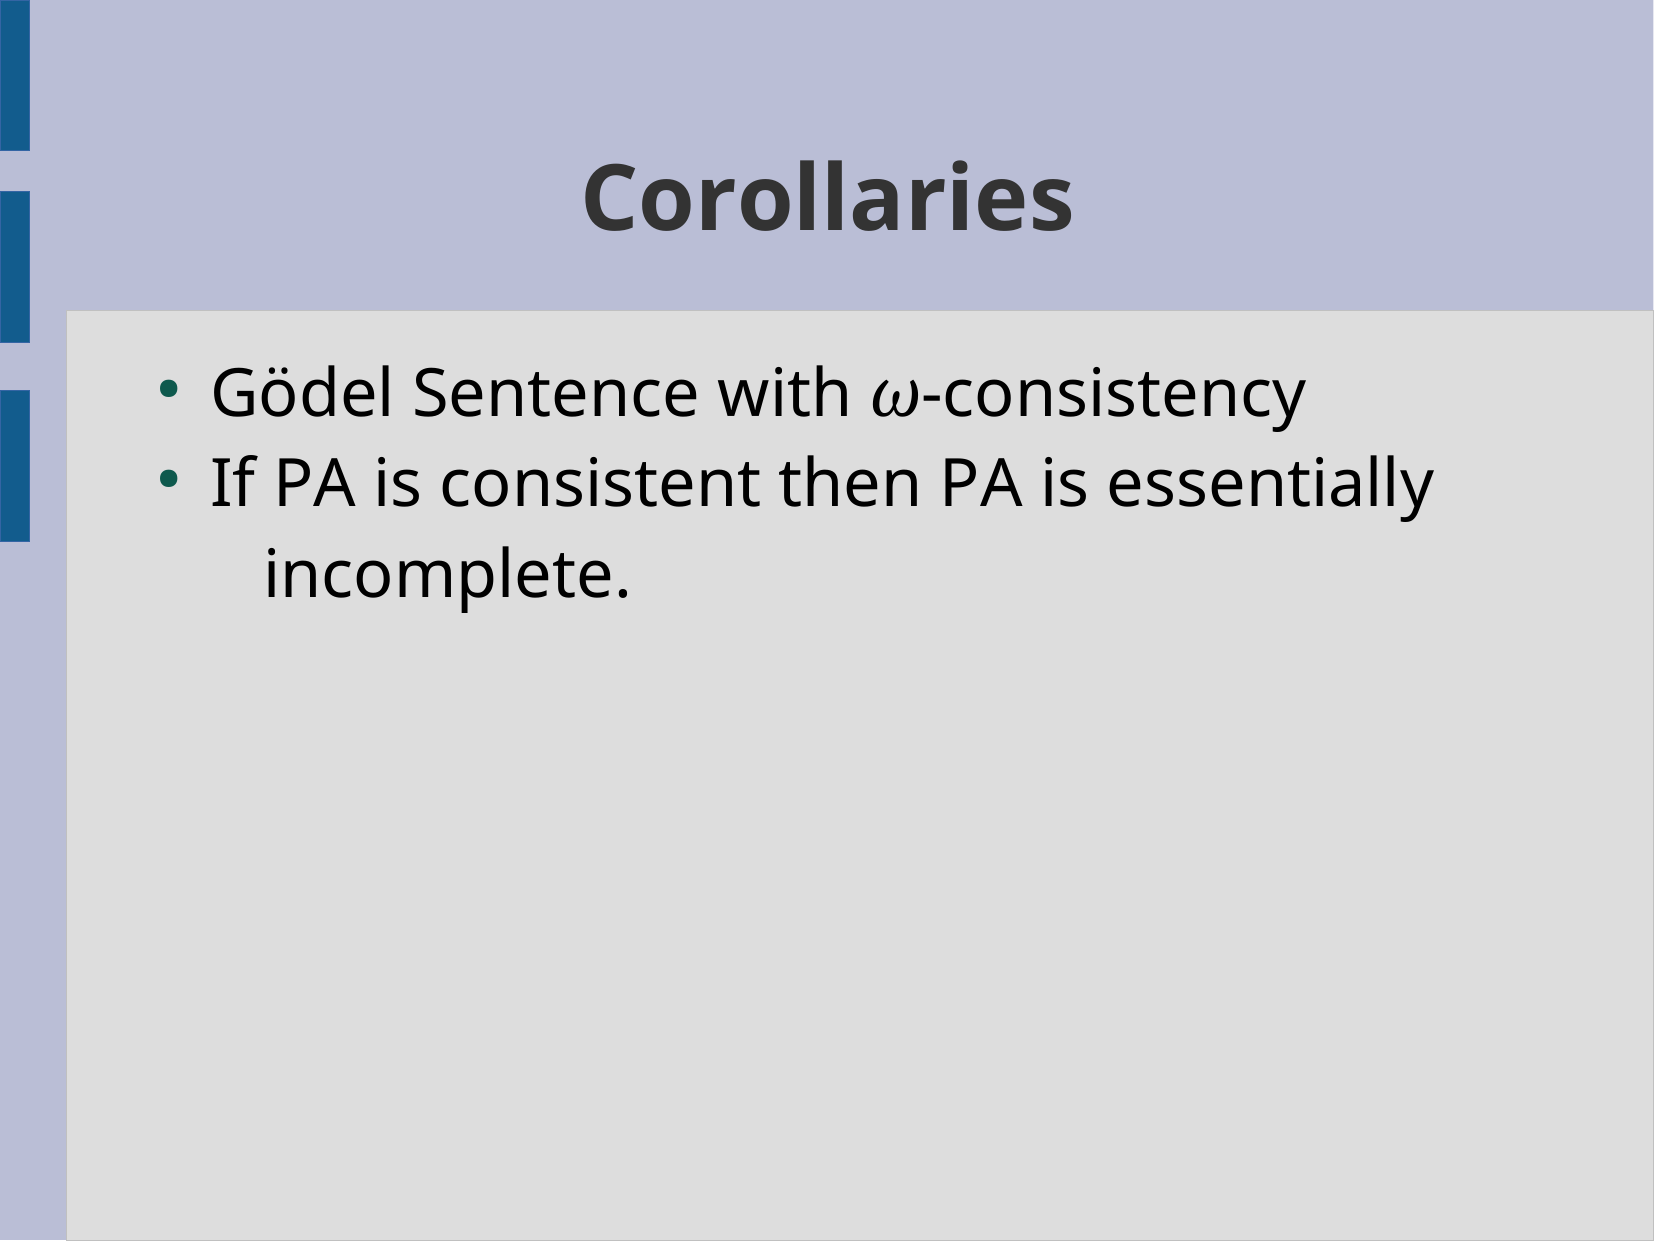

# Corollaries
Gödel Sentence with ω-consistency
If PA is consistent then PA is essentially incomplete.